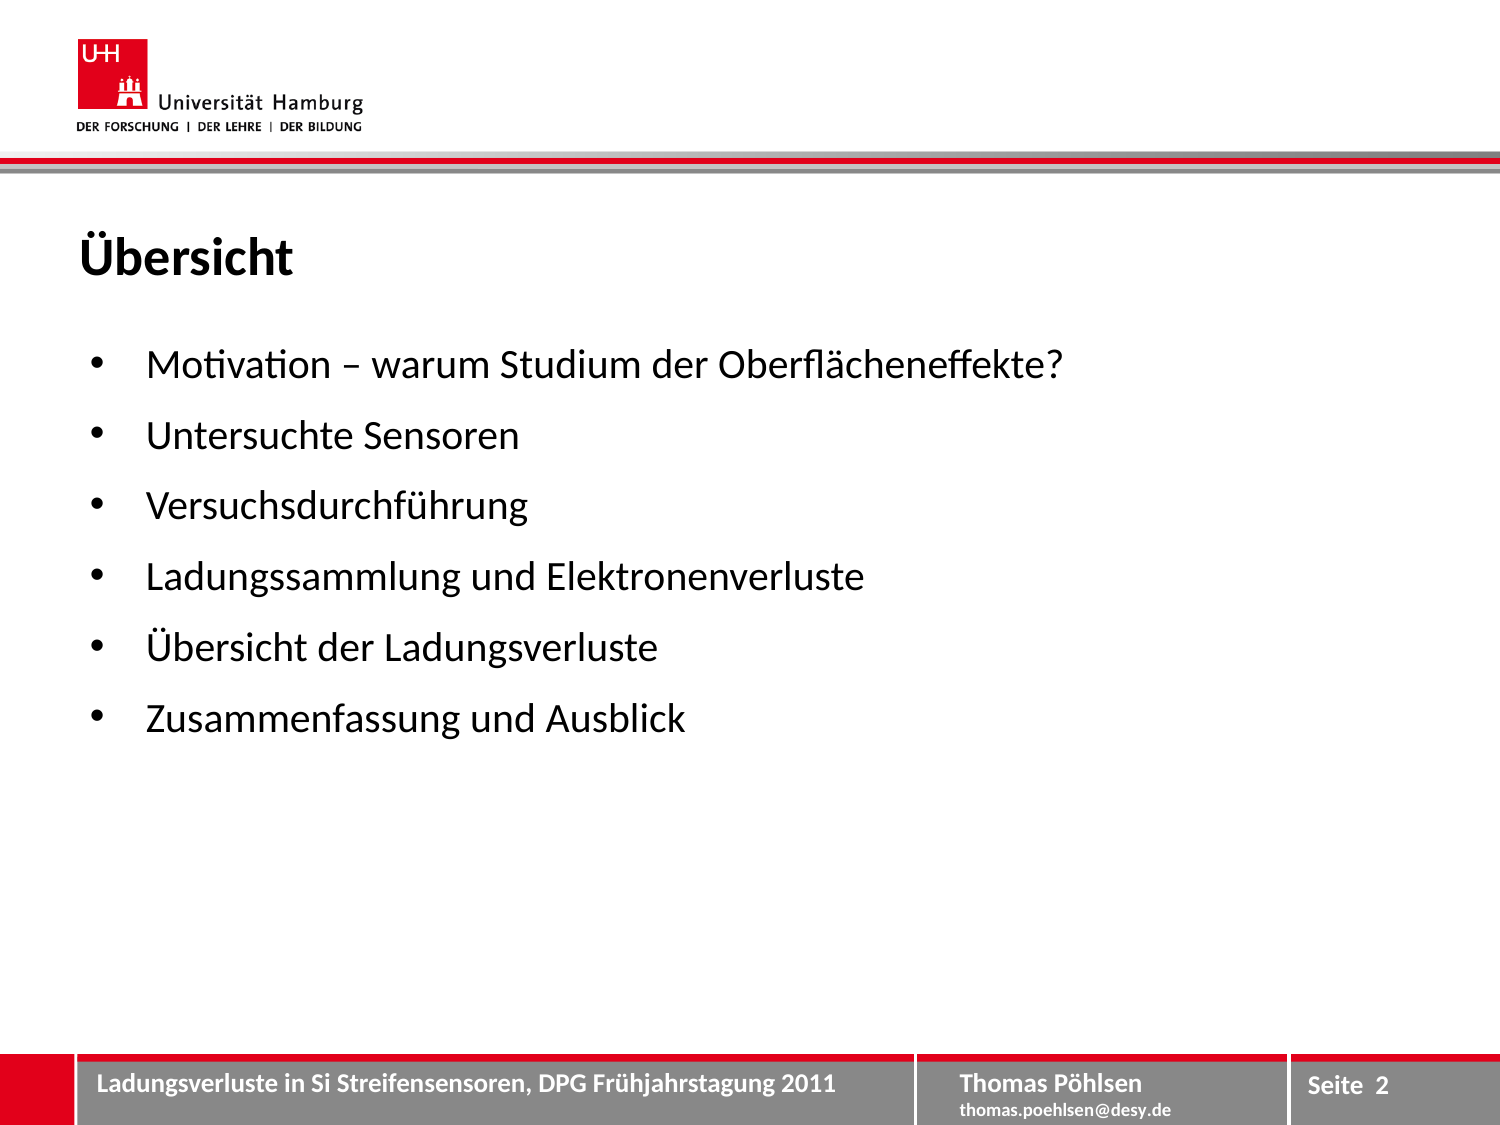

# Übersicht
Motivation – warum Studium der Oberflächeneffekte?
Untersuchte Sensoren
Versuchsdurchführung
Ladungssammlung und Elektronenverluste
Übersicht der Ladungsverluste
Zusammenfassung und Ausblick